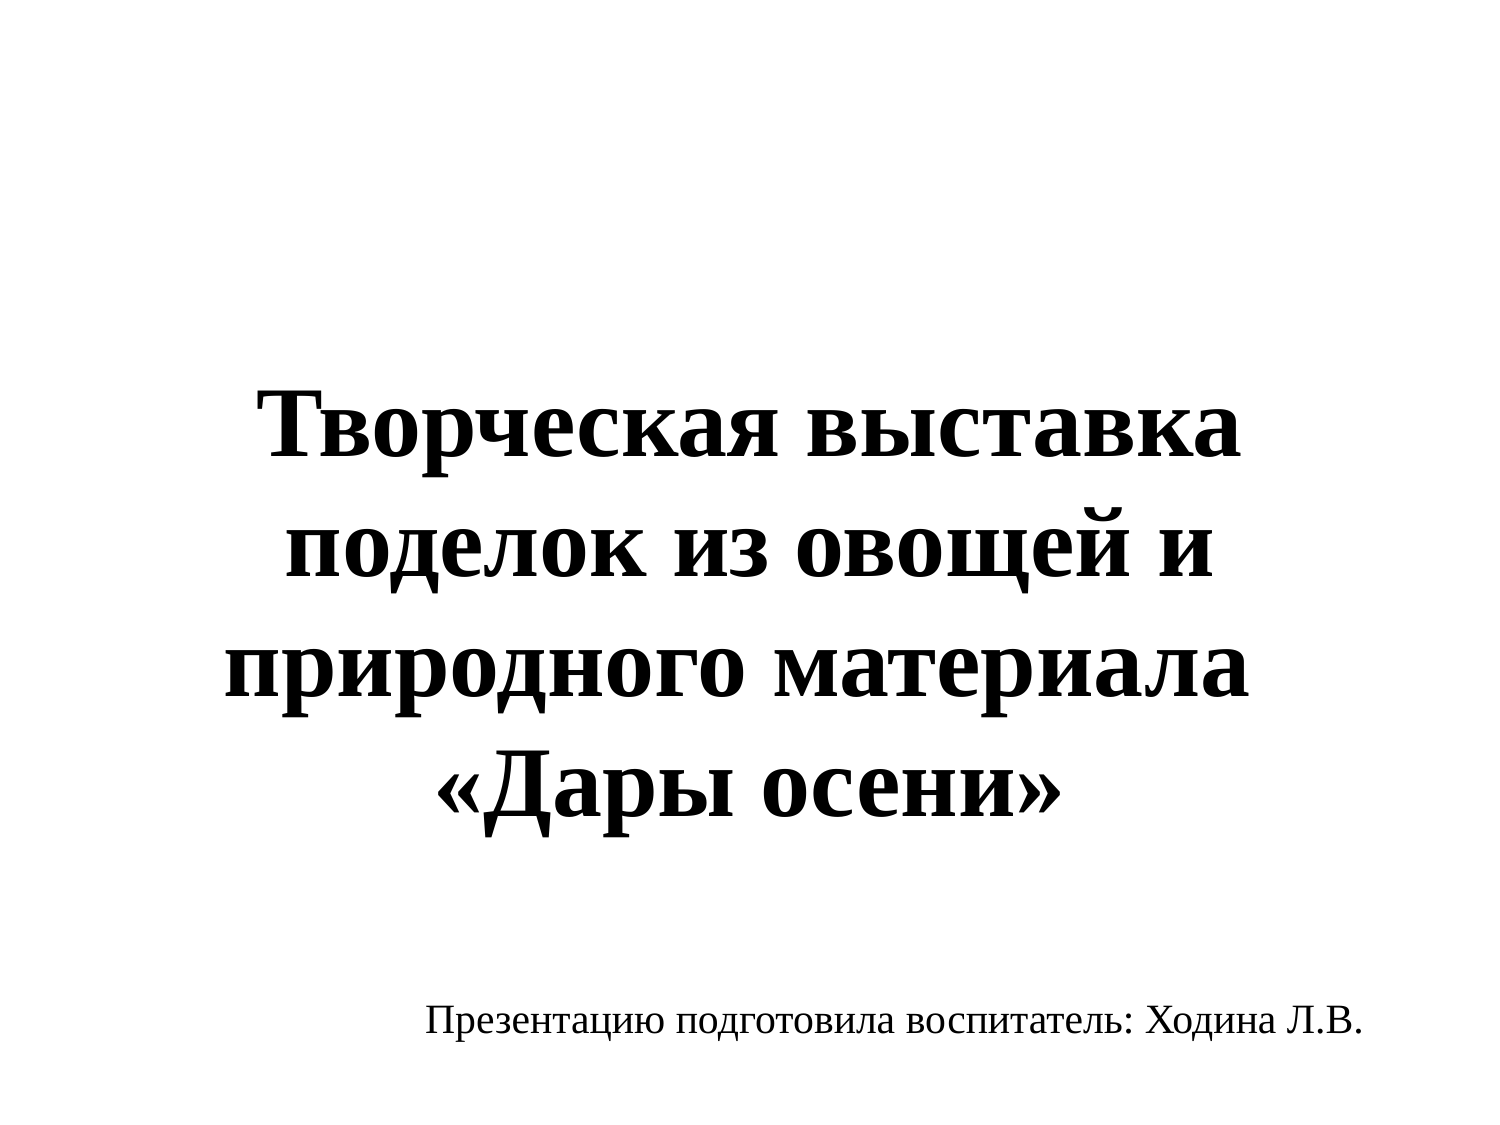

# Творческая выставка поделок из овощей и природного материала «Дары осени»
Презентацию подготовила воспитатель: Ходина Л.В.